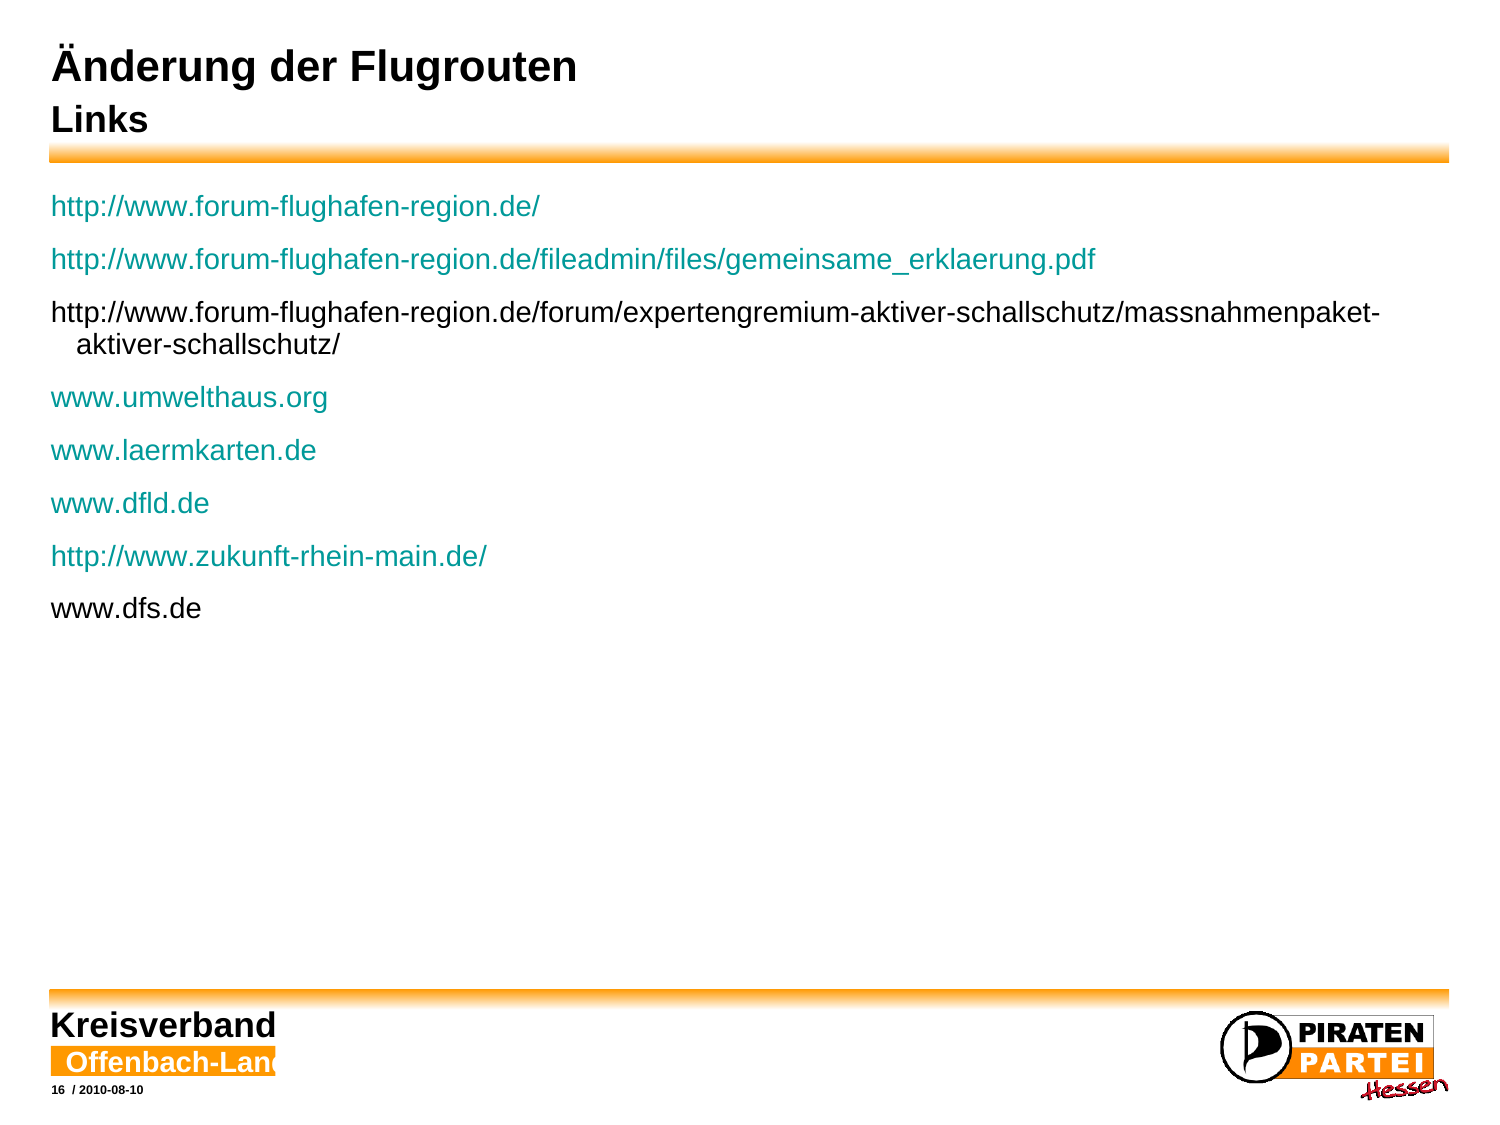

# Änderung der Flugrouten Links
http://www.forum-flughafen-region.de/
http://www.forum-flughafen-region.de/fileadmin/files/gemeinsame_erklaerung.pdf
http://www.forum-flughafen-region.de/forum/expertengremium-aktiver-schallschutz/massnahmenpaket-aktiver-schallschutz/
www.umwelthaus.org
www.laermkarten.de
www.dfld.de
http://www.zukunft-rhein-main.de/
www.dfs.de